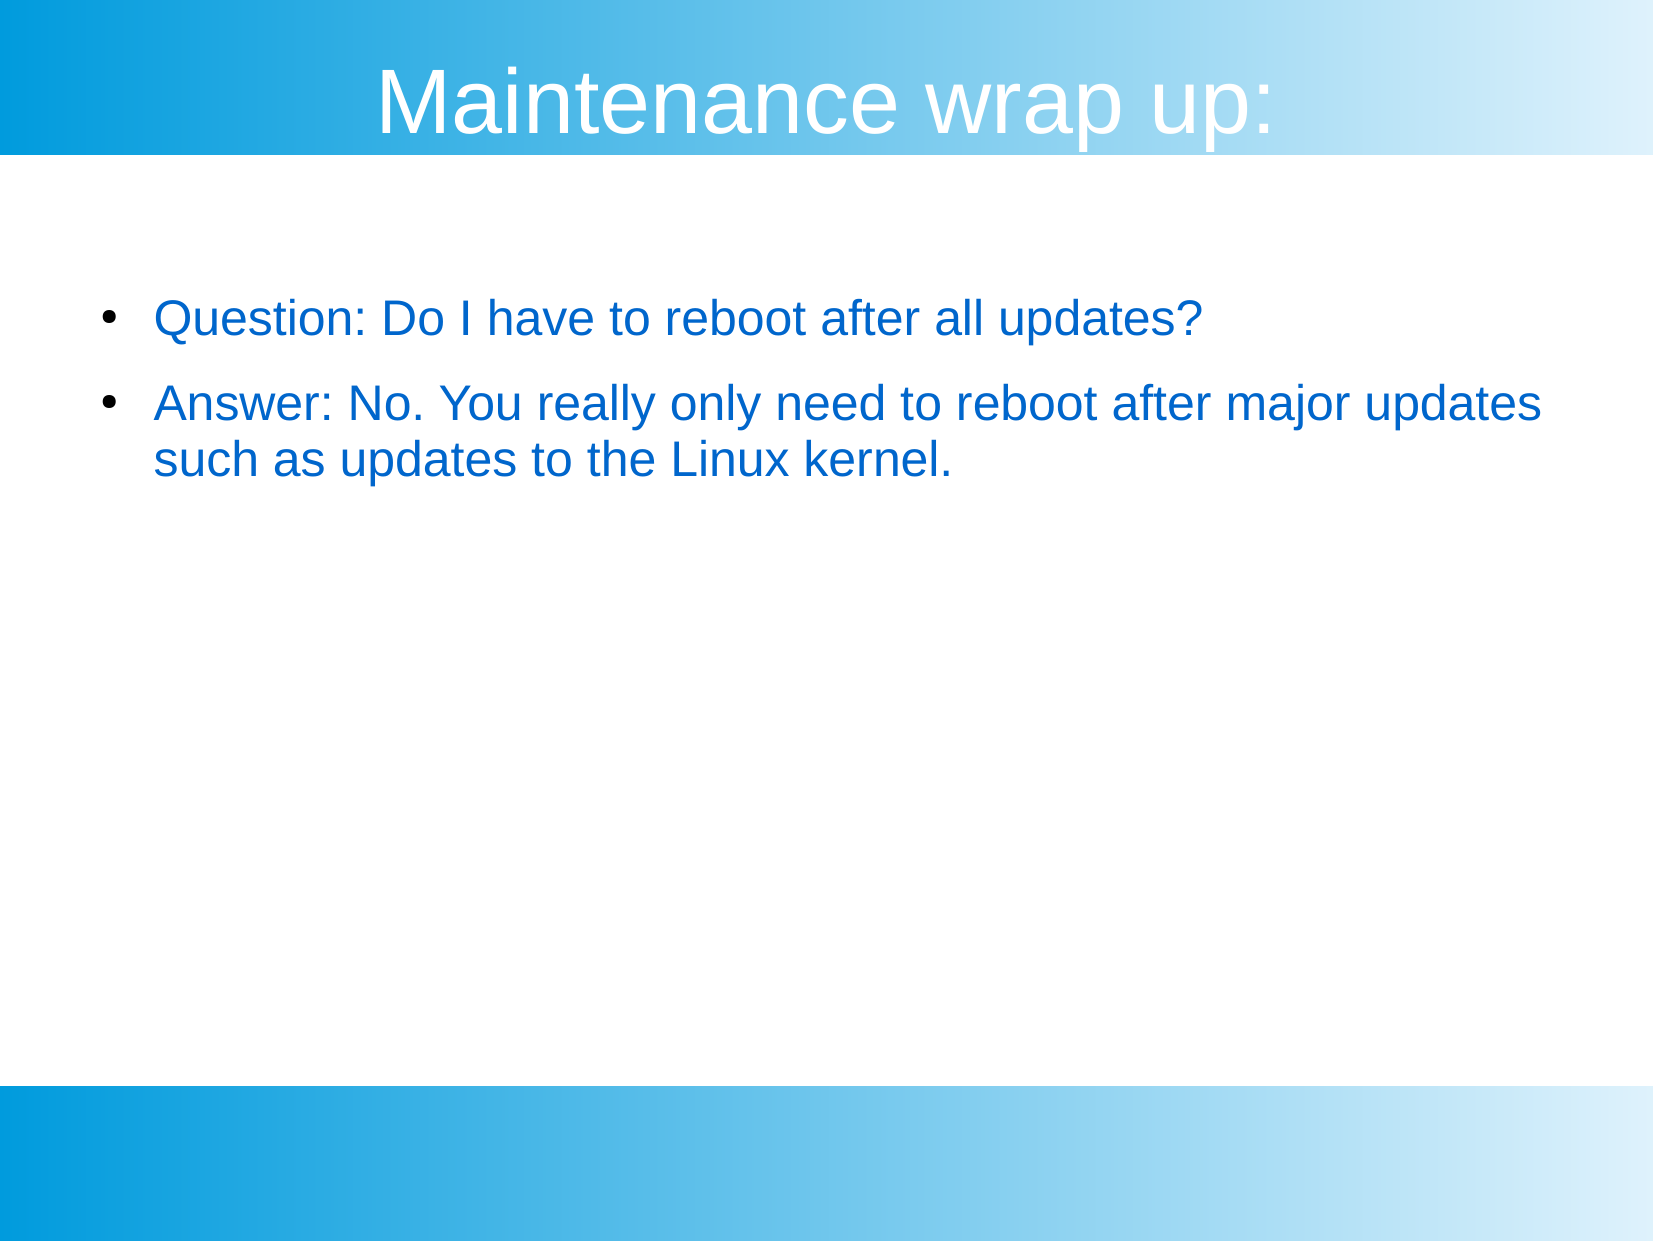

# Maintenance wrap up:
Question: Do I have to reboot after all updates?
Answer: No. You really only need to reboot after major updates such as updates to the Linux kernel.